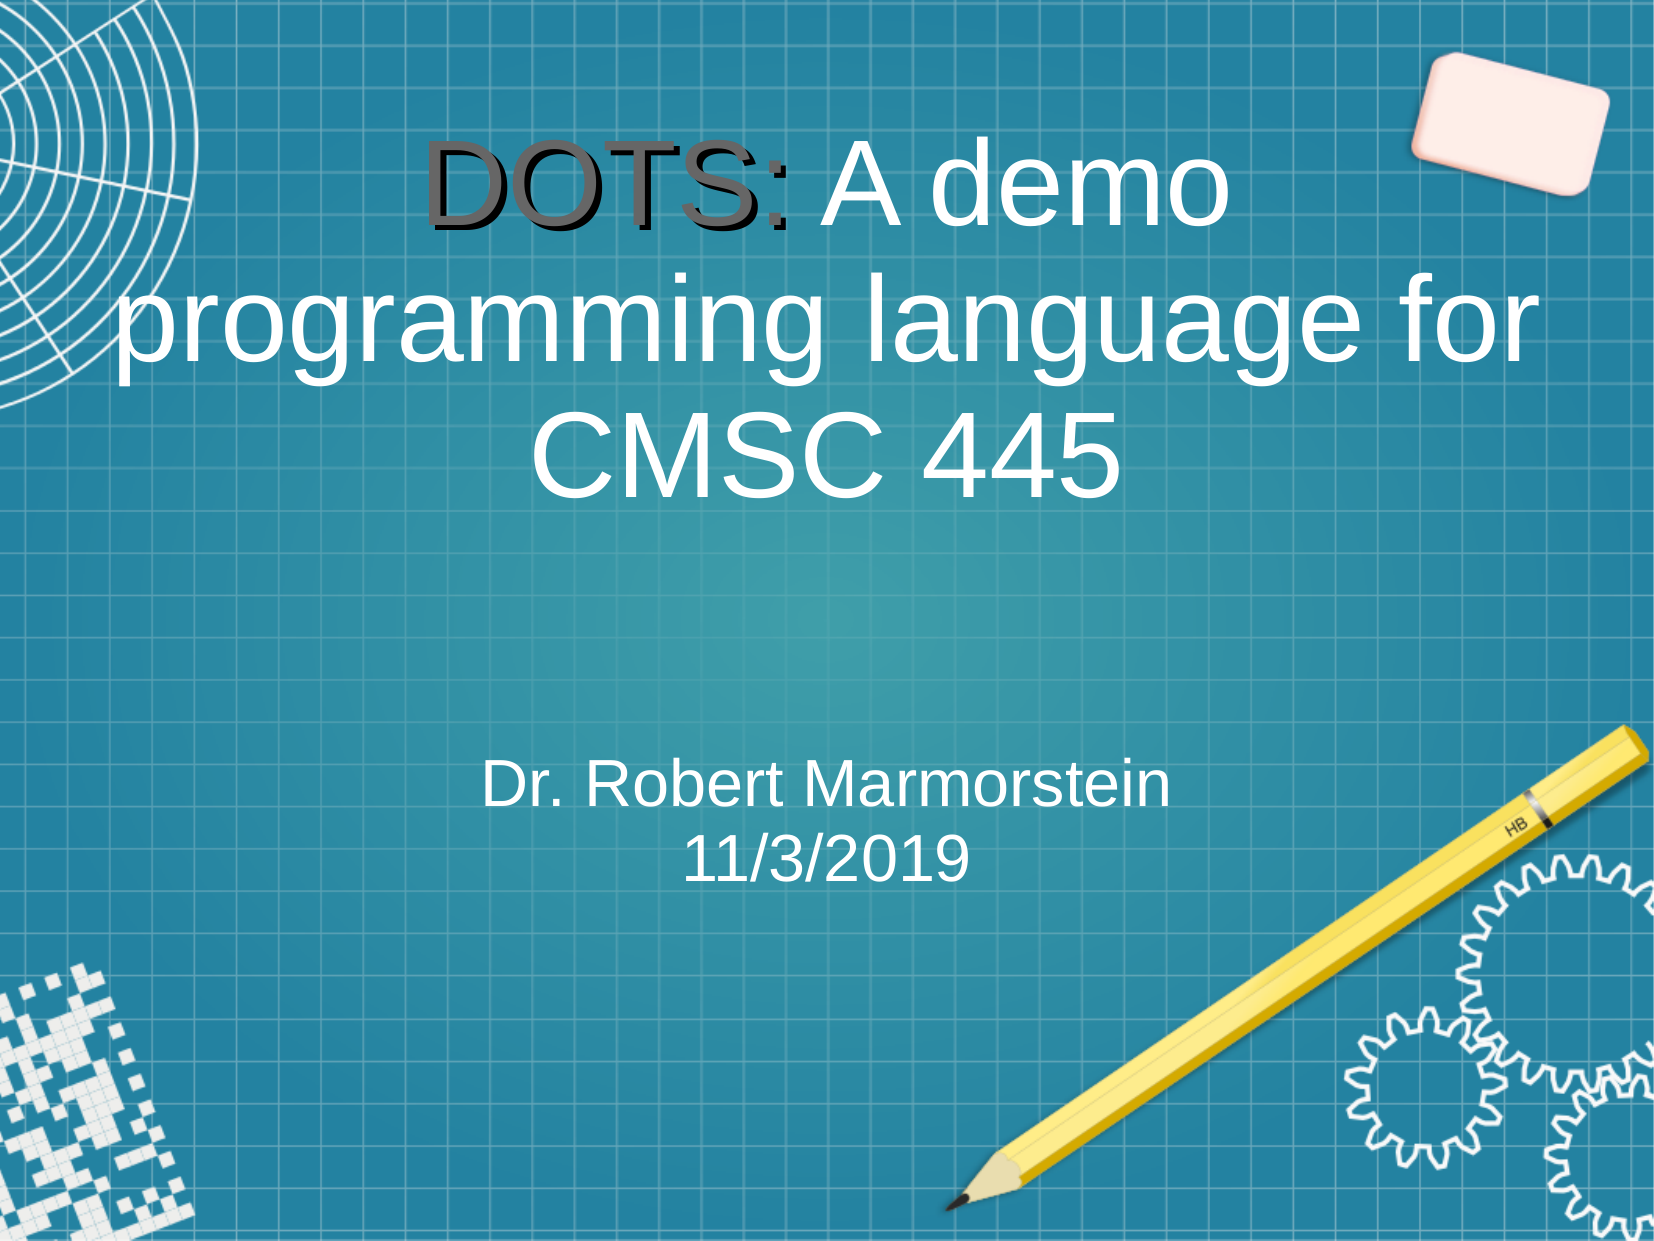

# DOTS: A demo programming language for CMSC 445
Dr. Robert Marmorstein
11/3/2019